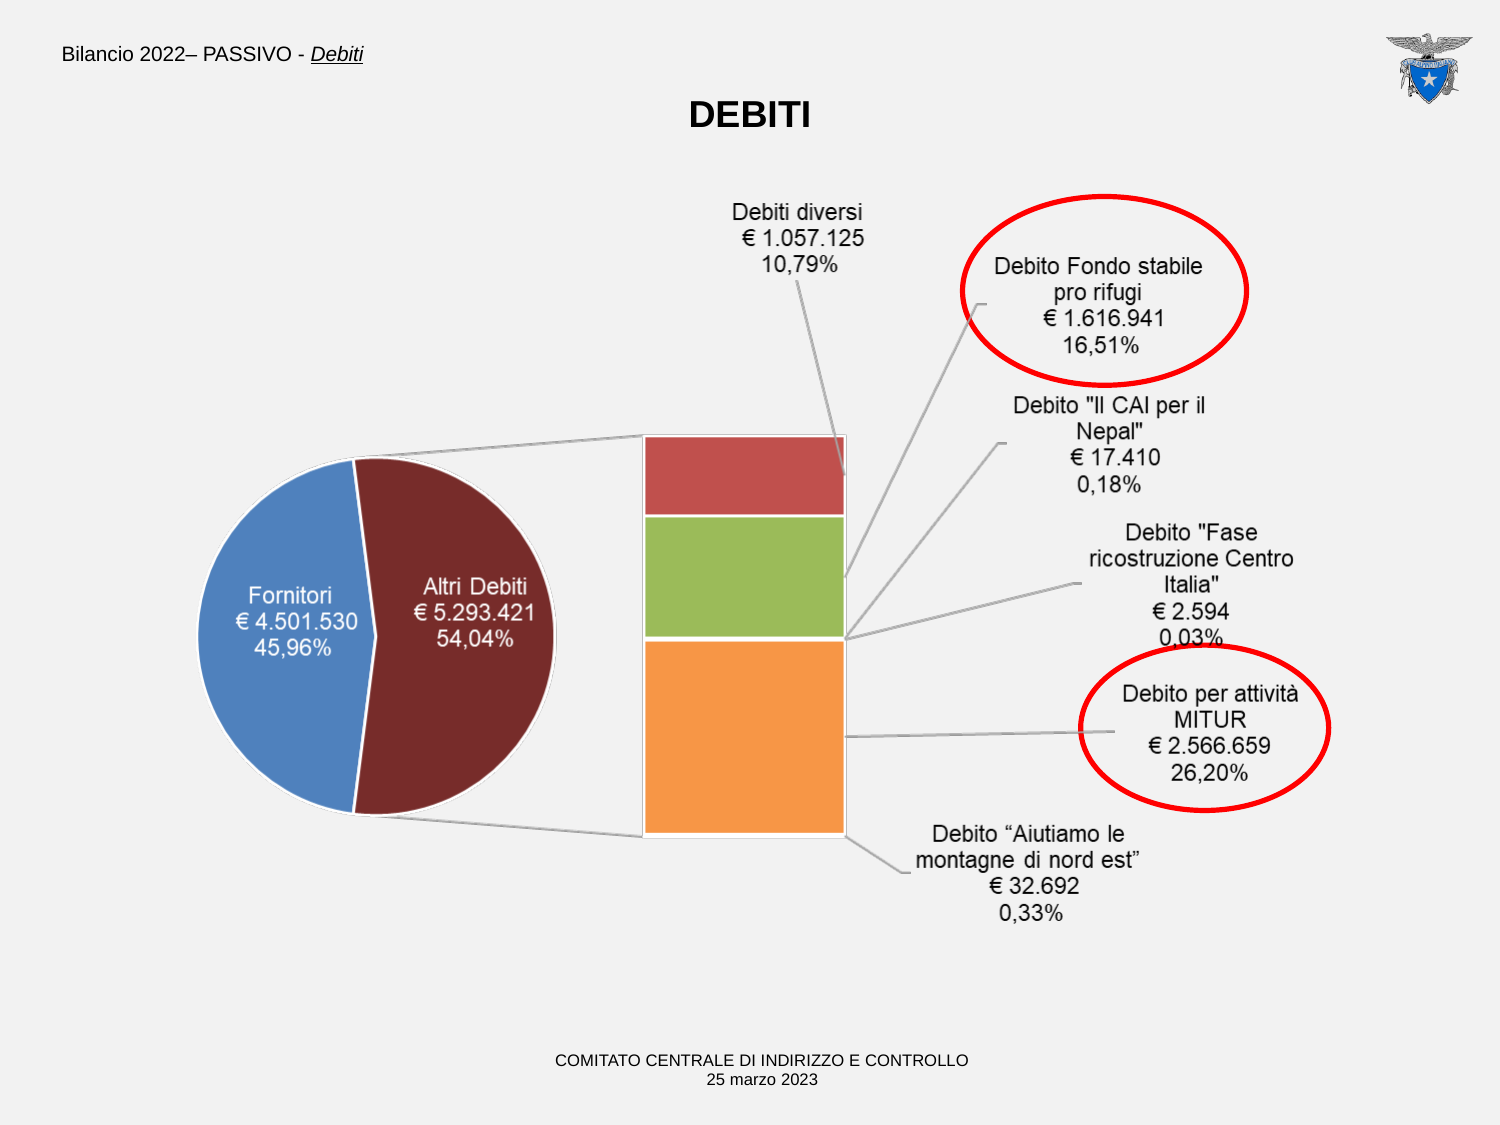

Bilancio 2022– PASSIVO - Debiti
DEBITI
COMITATO CENTRALE DI INDIRIZZO E CONTROLLO
25 marzo 2023